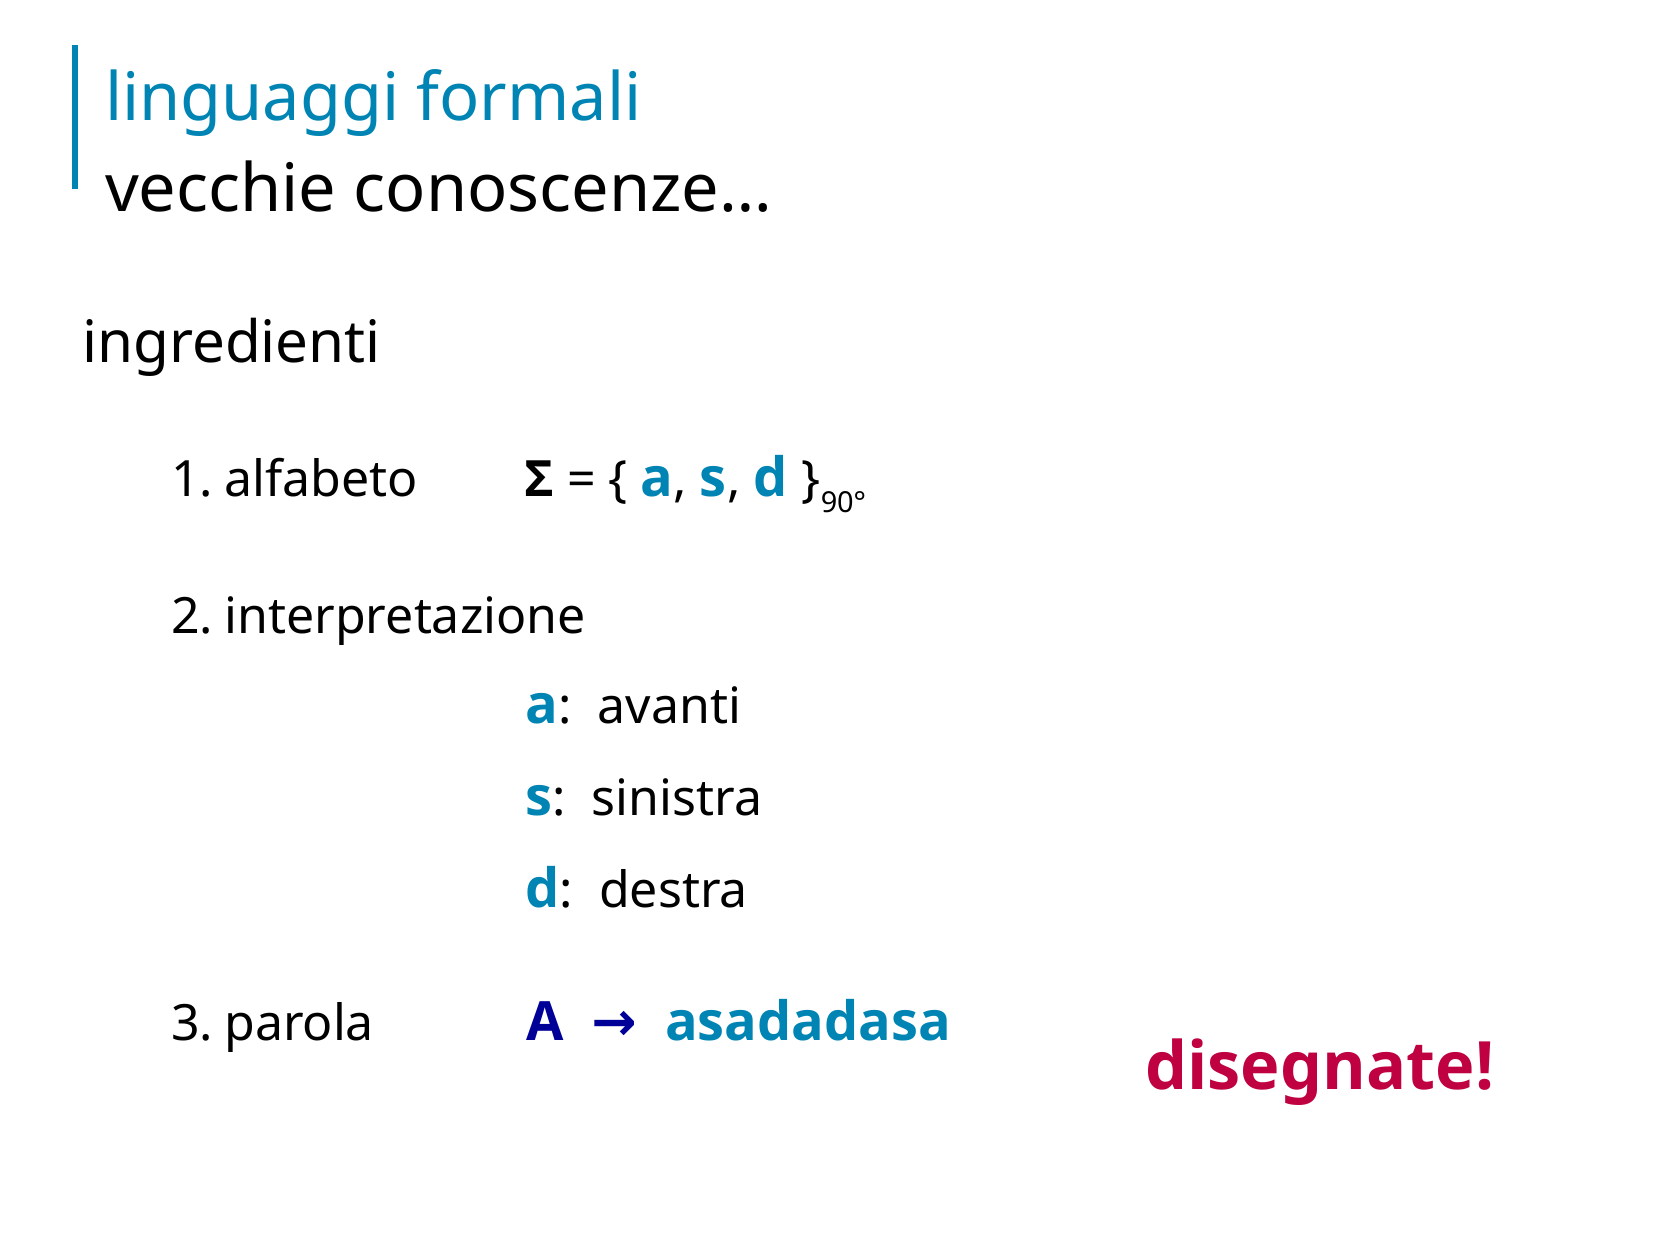

# linguaggi formali vecchie conoscenze…
ingredienti
alfabeto	Σ = { a, s, d }90°
interpretazione
a: avanti
s: sinistra
d: destra
parola	A → asadadasa
disegnate!